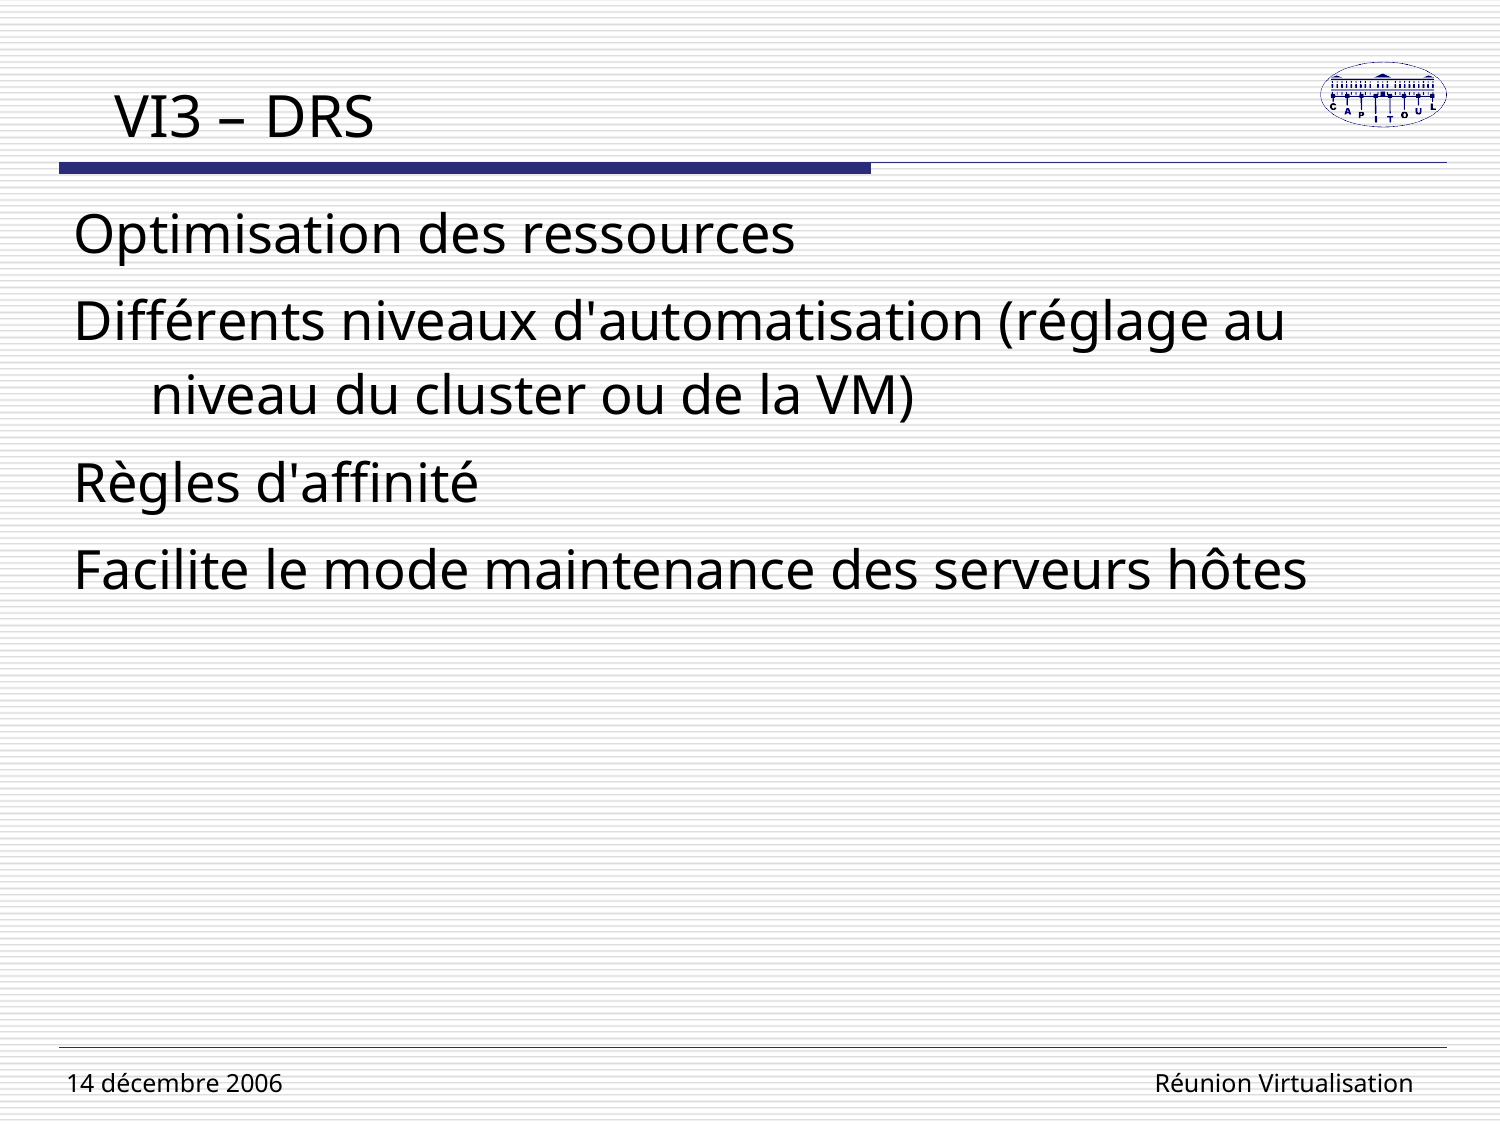

# VI3 –	DRS
Optimisation des ressources
Différents niveaux d'automatisation (réglage au niveau du cluster ou de la VM)
Règles d'affinité
Facilite le mode maintenance des serveurs hôtes
14 décembre 2006
Réunion Virtualisation